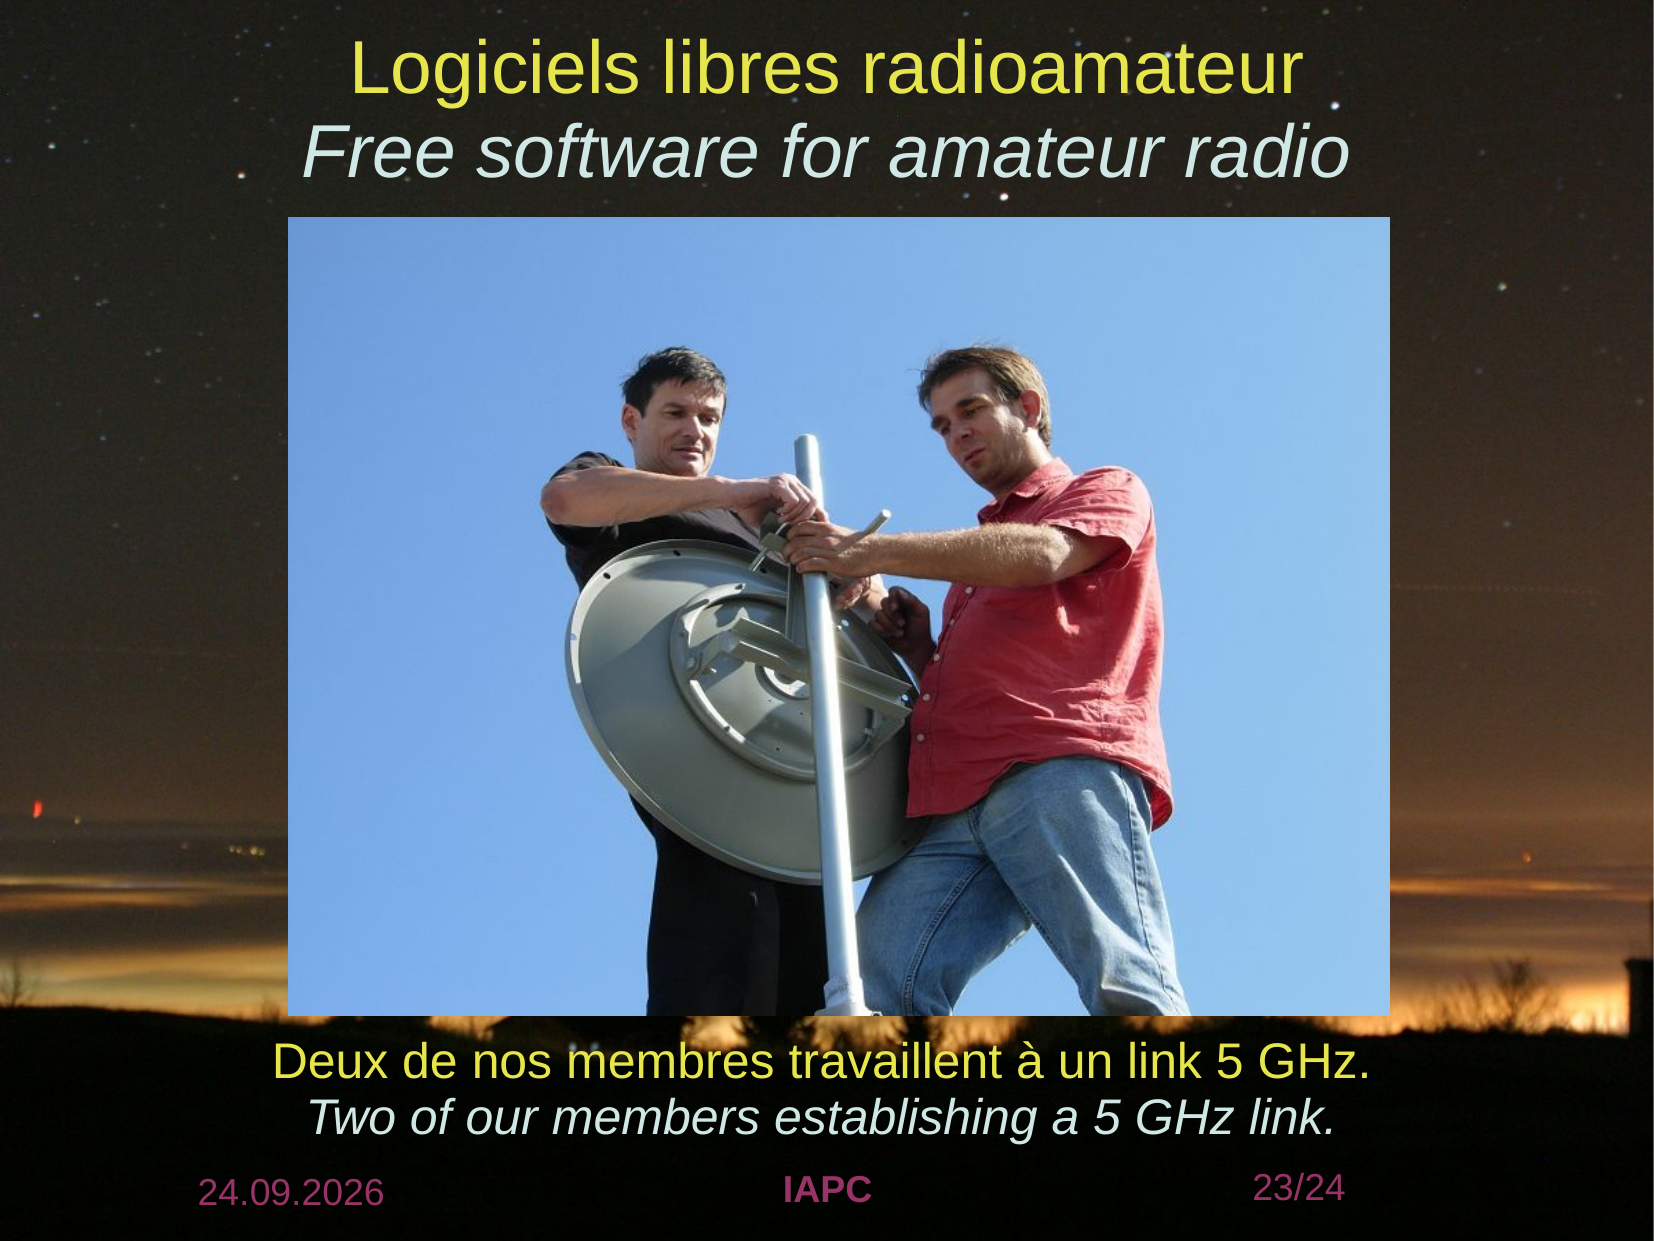

# Logiciels libres radioamateur Free software for amateur radio
Deux de nos membres travaillent à un link 5 GHz.
Two of our members establishing a 5 GHz link.